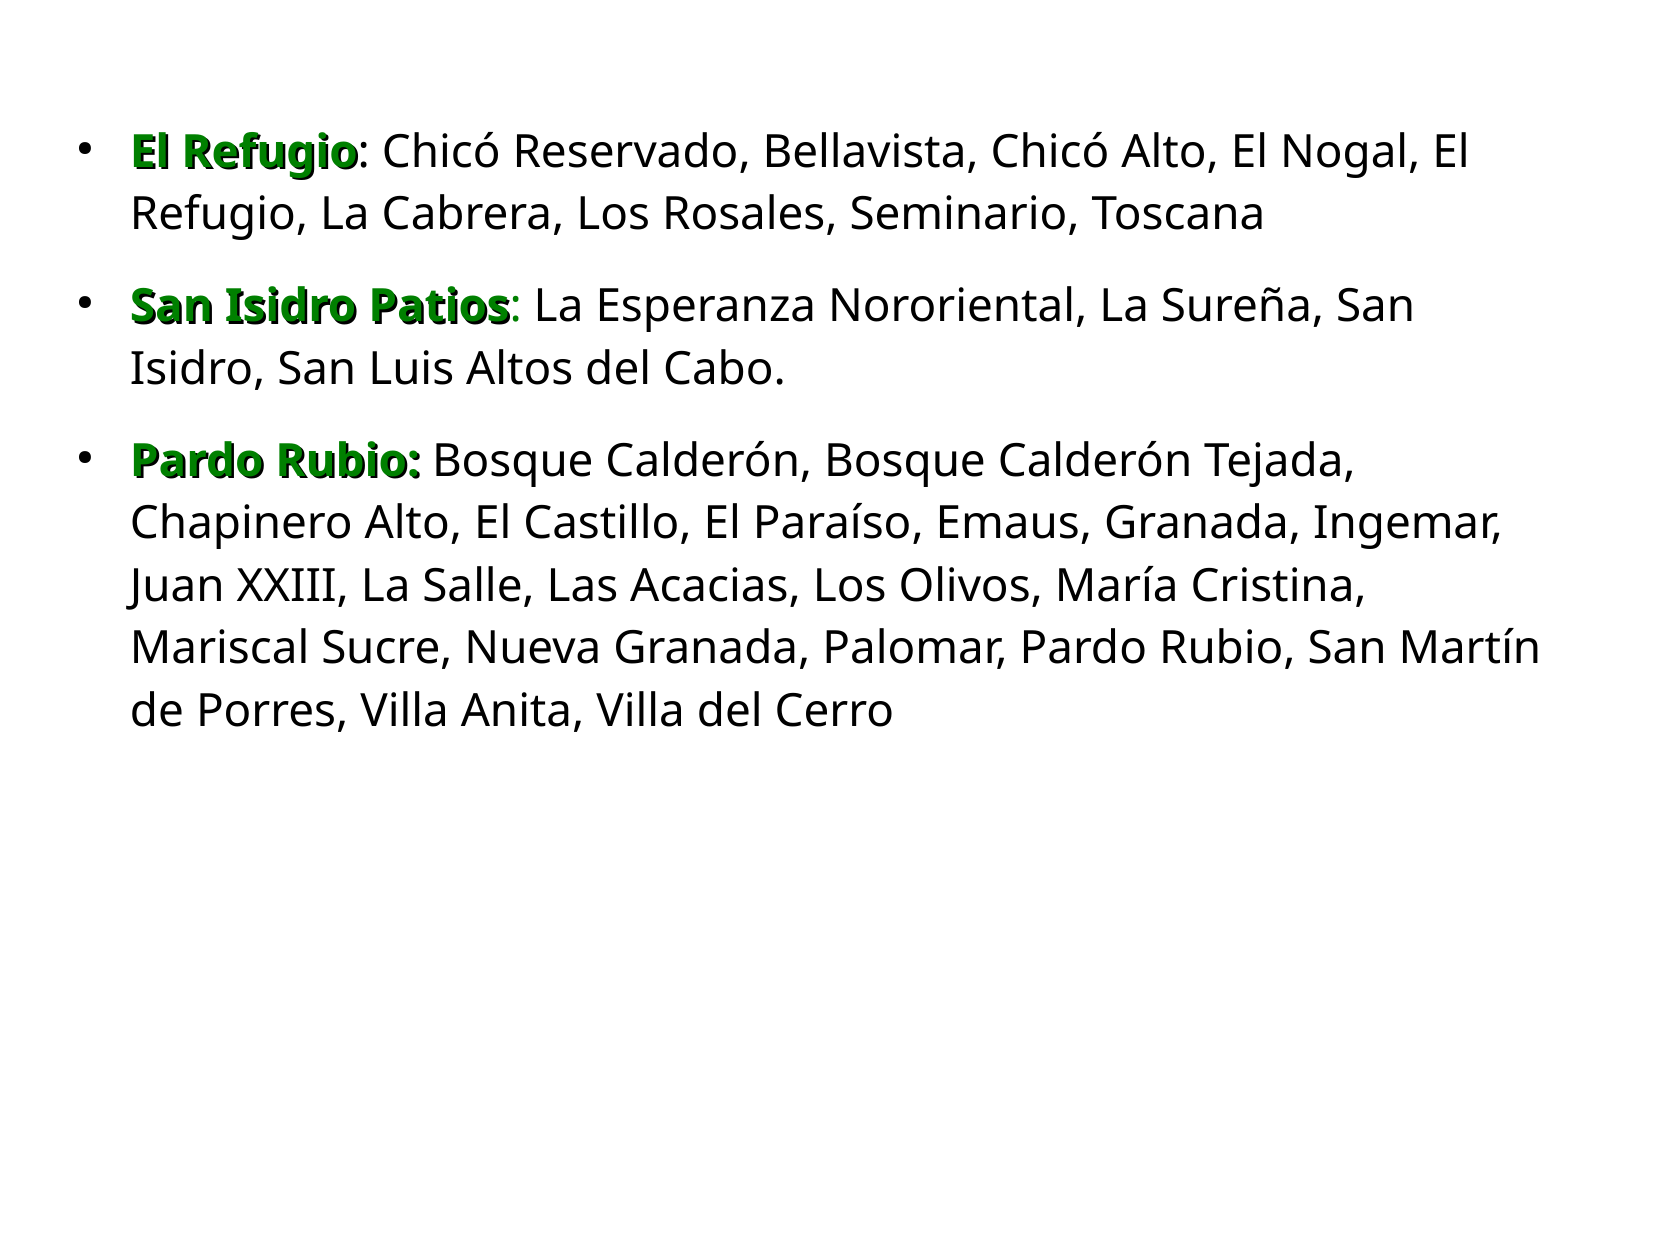

# El Refugio: Chicó Reservado, Bellavista, Chicó Alto, El Nogal, El Refugio, La Cabrera, Los Rosales, Seminario, Toscana
San Isidro Patios: La Esperanza Nororiental, La Sureña, San Isidro, San Luis Altos del Cabo.
Pardo Rubio: Bosque Calderón, Bosque Calderón Tejada, Chapinero Alto, El Castillo, El Paraíso, Emaus, Granada, Ingemar, Juan XXIII, La Salle, Las Acacias, Los Olivos, María Cristina, Mariscal Sucre, Nueva Granada, Palomar, Pardo Rubio, San Martín de Porres, Villa Anita, Villa del Cerro